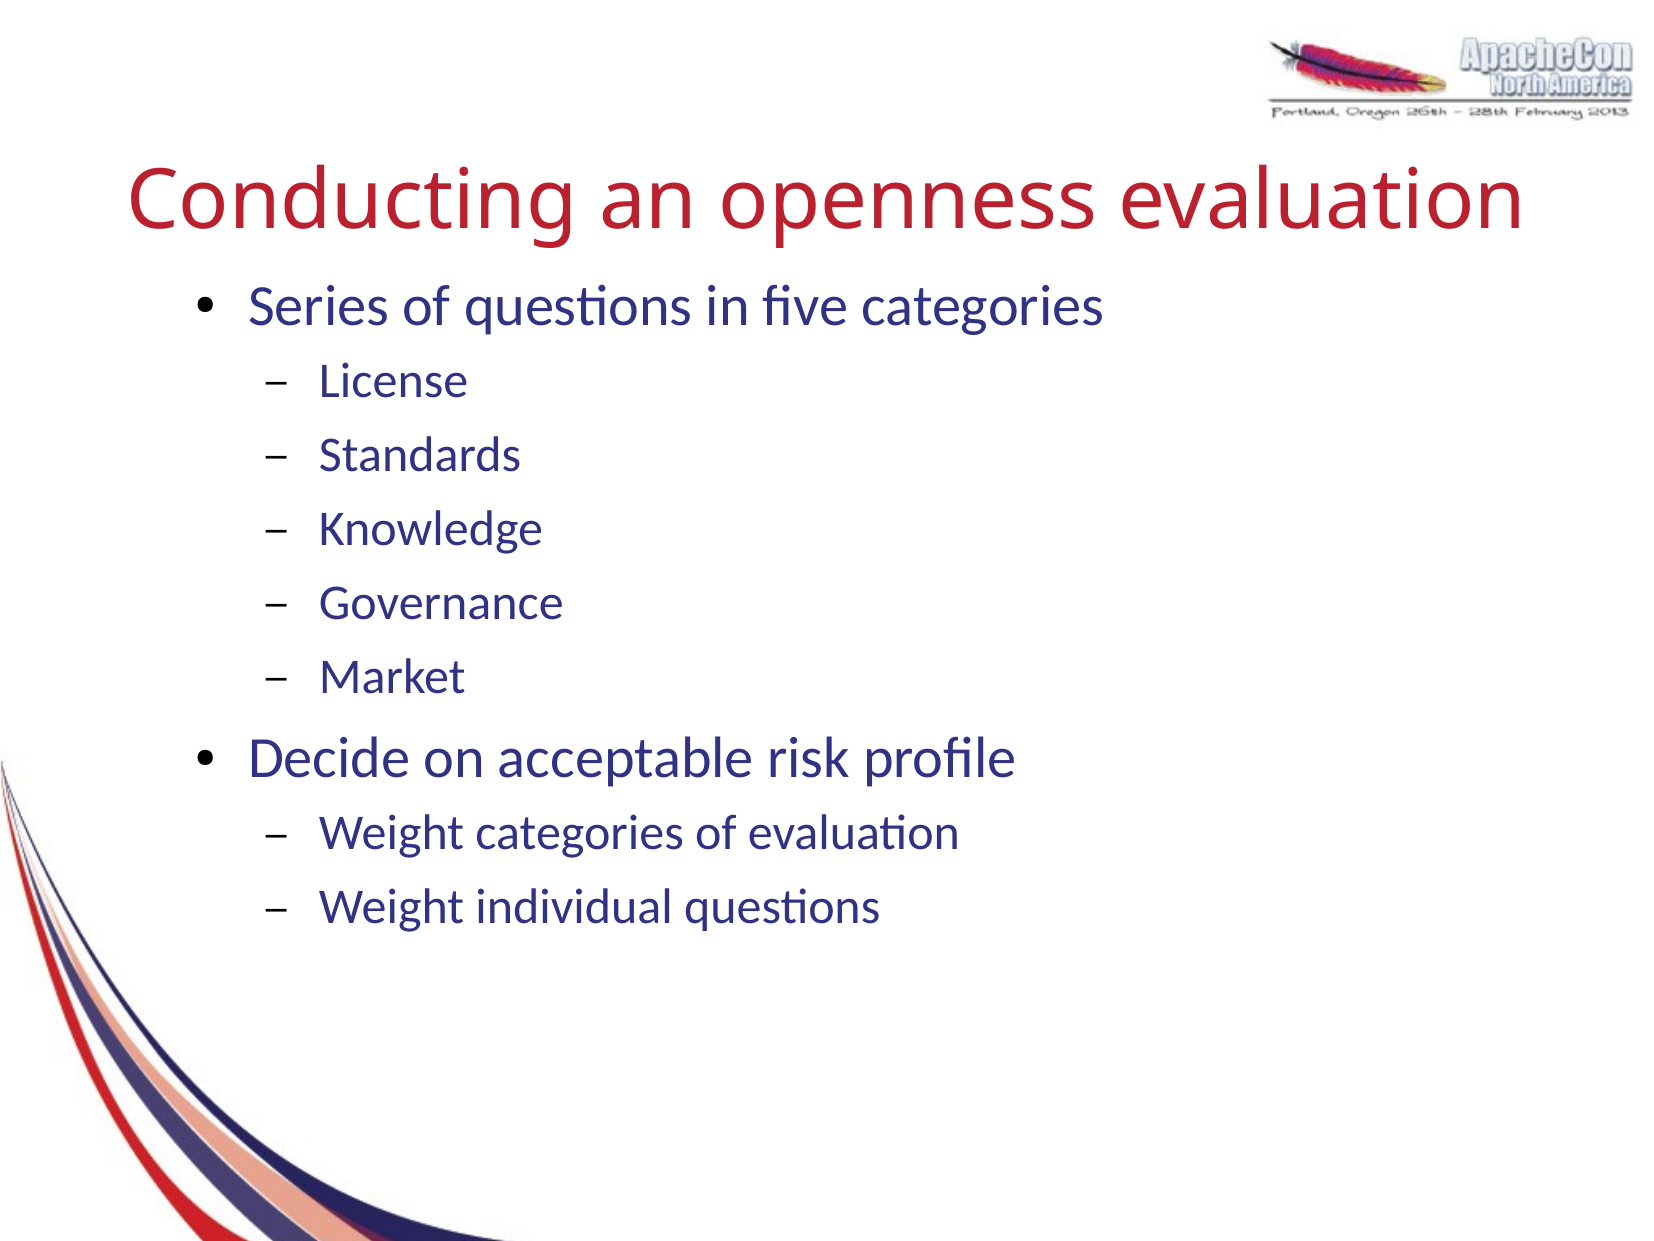

# Conducting an openness evaluation
Series of questions in five categories
License
Standards
Knowledge
Governance
Market
Decide on acceptable risk profile
Weight categories of evaluation
Weight individual questions